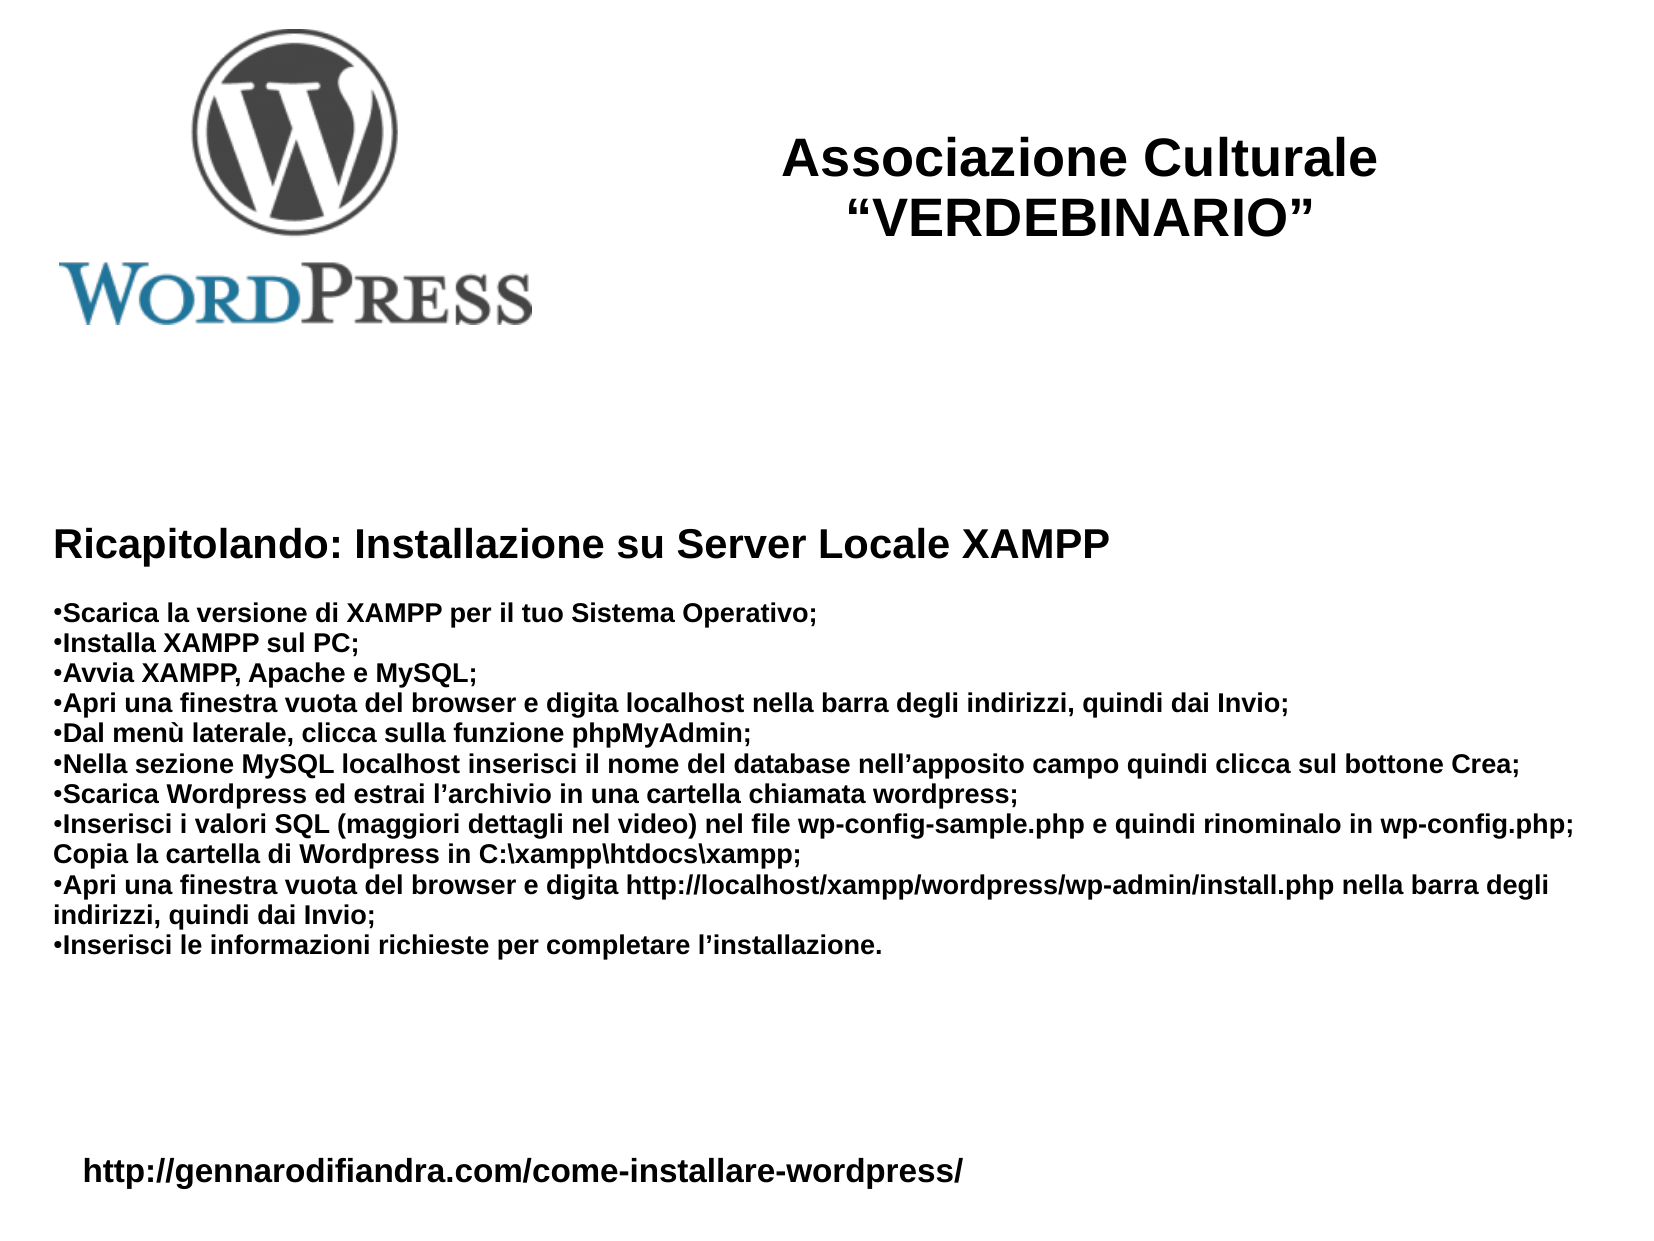

# Associazione Culturale “VERDEBINARIO”
Ricapitolando: Installazione su Server Locale XAMPP
Scarica la versione di XAMPP per il tuo Sistema Operativo;
Installa XAMPP sul PC;
Avvia XAMPP, Apache e MySQL;
Apri una finestra vuota del browser e digita localhost nella barra degli indirizzi, quindi dai Invio;
Dal menù laterale, clicca sulla funzione phpMyAdmin;
Nella sezione MySQL localhost inserisci il nome del database nell’apposito campo quindi clicca sul bottone Crea;
Scarica Wordpress ed estrai l’archivio in una cartella chiamata wordpress;
Inserisci i valori SQL (maggiori dettagli nel video) nel file wp-config-sample.php e quindi rinominalo in wp-config.php;
Copia la cartella di Wordpress in C:\xampp\htdocs\xampp;
Apri una finestra vuota del browser e digita http://localhost/xampp/wordpress/wp-admin/install.php nella barra degli indirizzi, quindi dai Invio;
Inserisci le informazioni richieste per completare l’installazione.
http://gennarodifiandra.com/come-installare-wordpress/